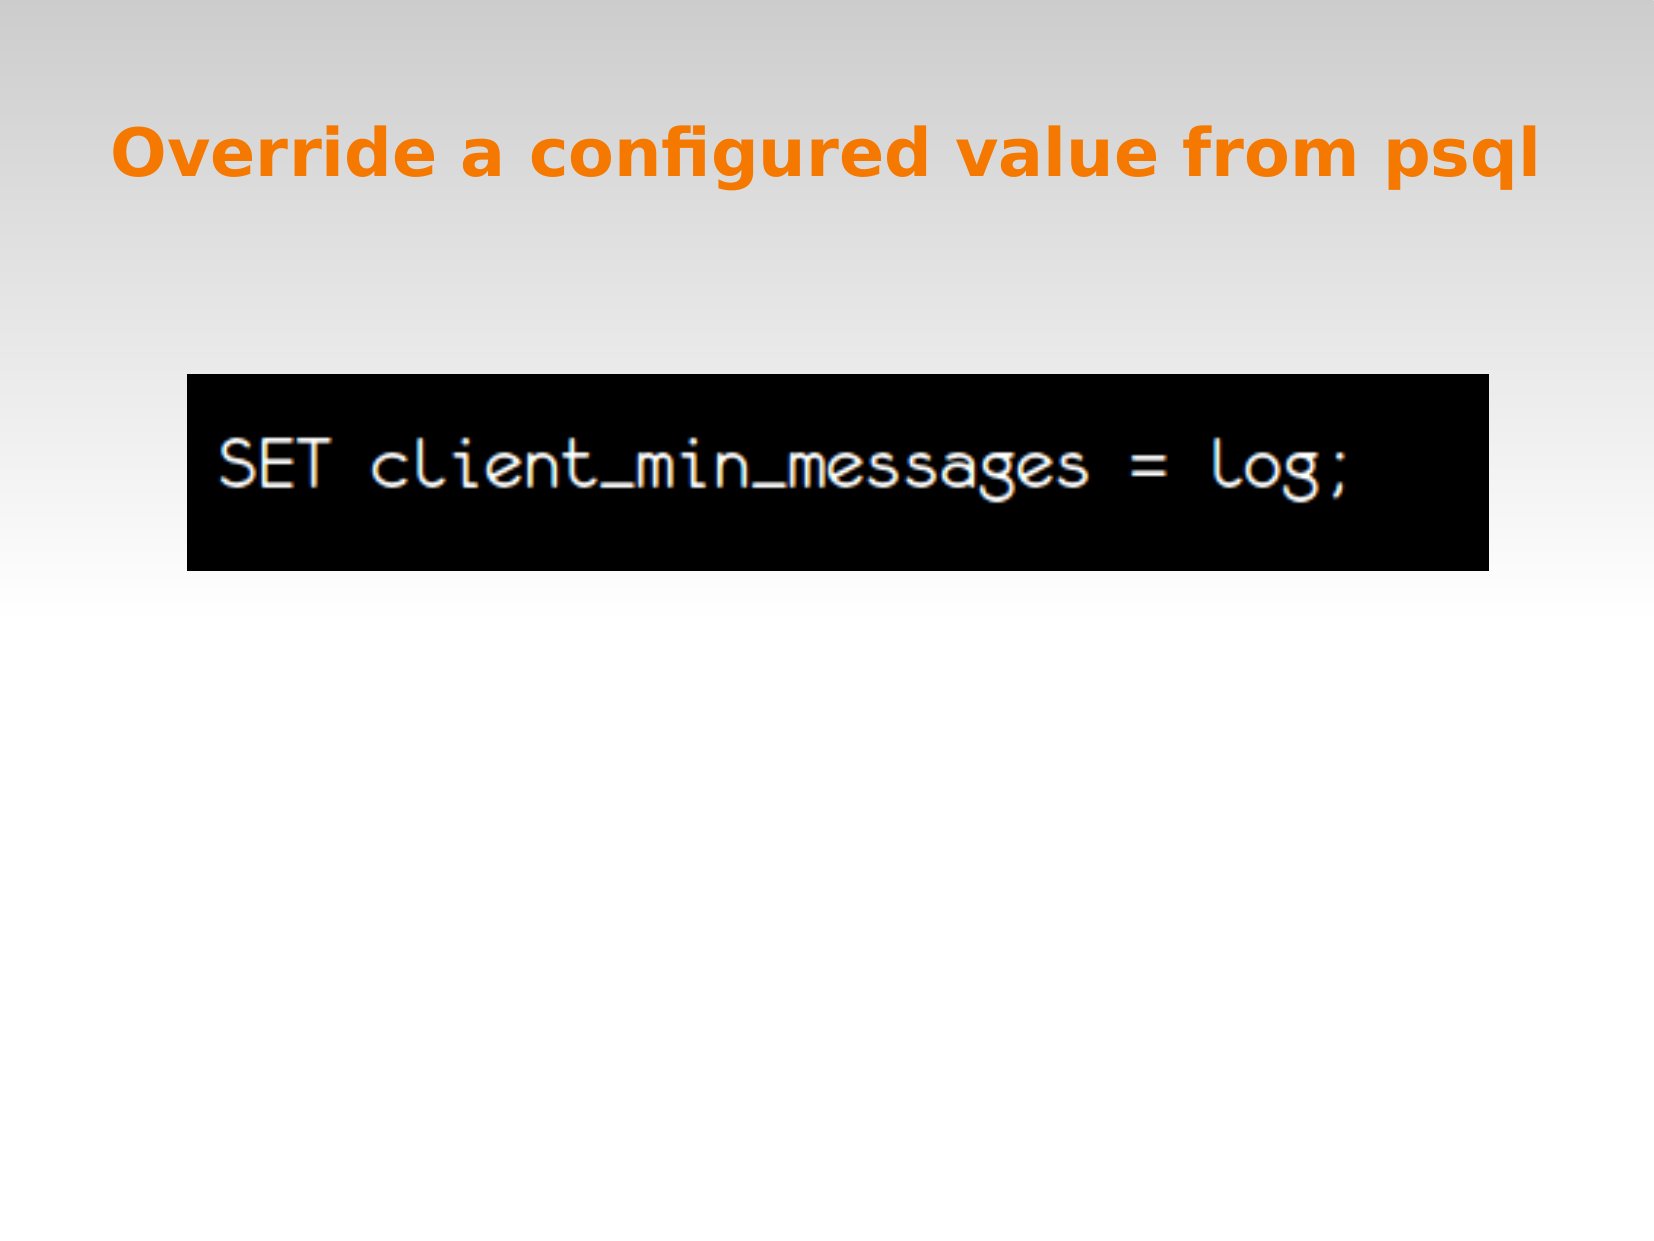

# Override a configured value from psql